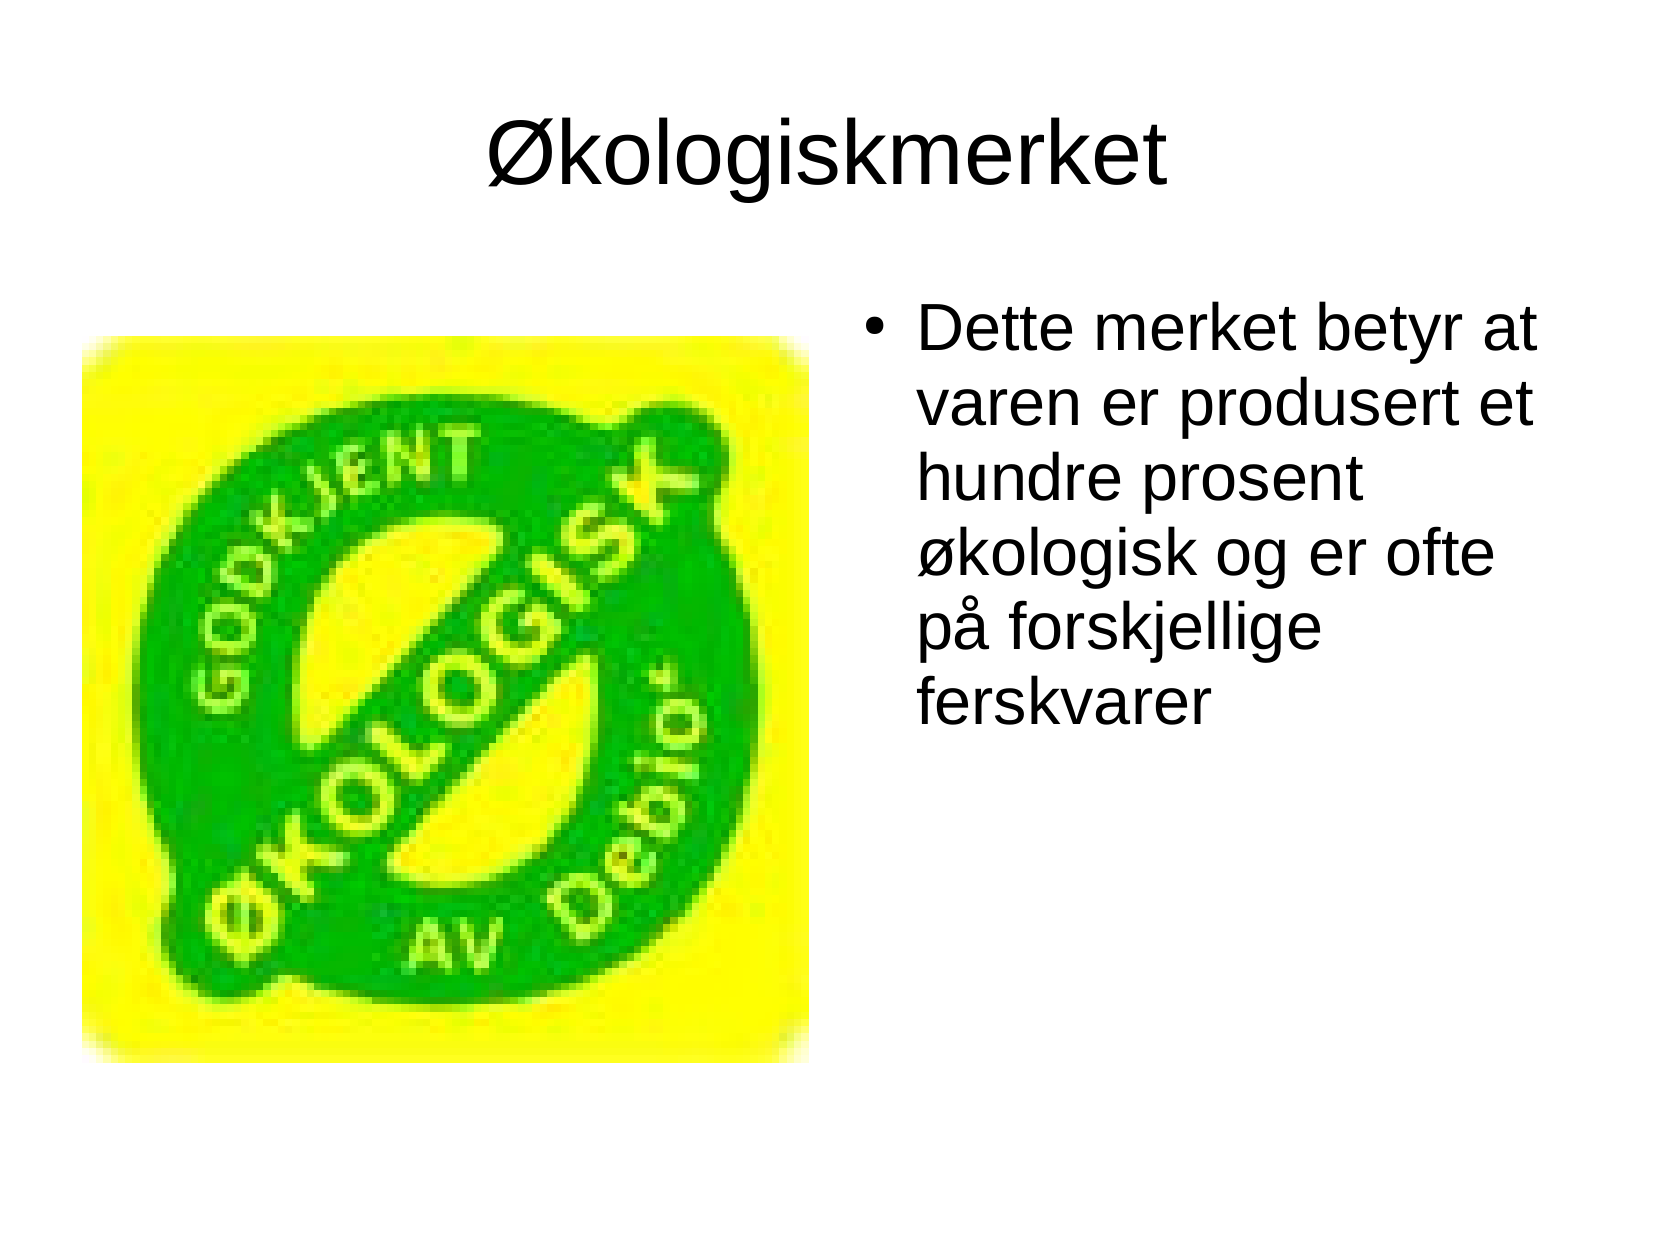

# Økologiskmerket
Dette merket betyr at varen er produsert et hundre prosent økologisk og er ofte på forskjellige ferskvarer